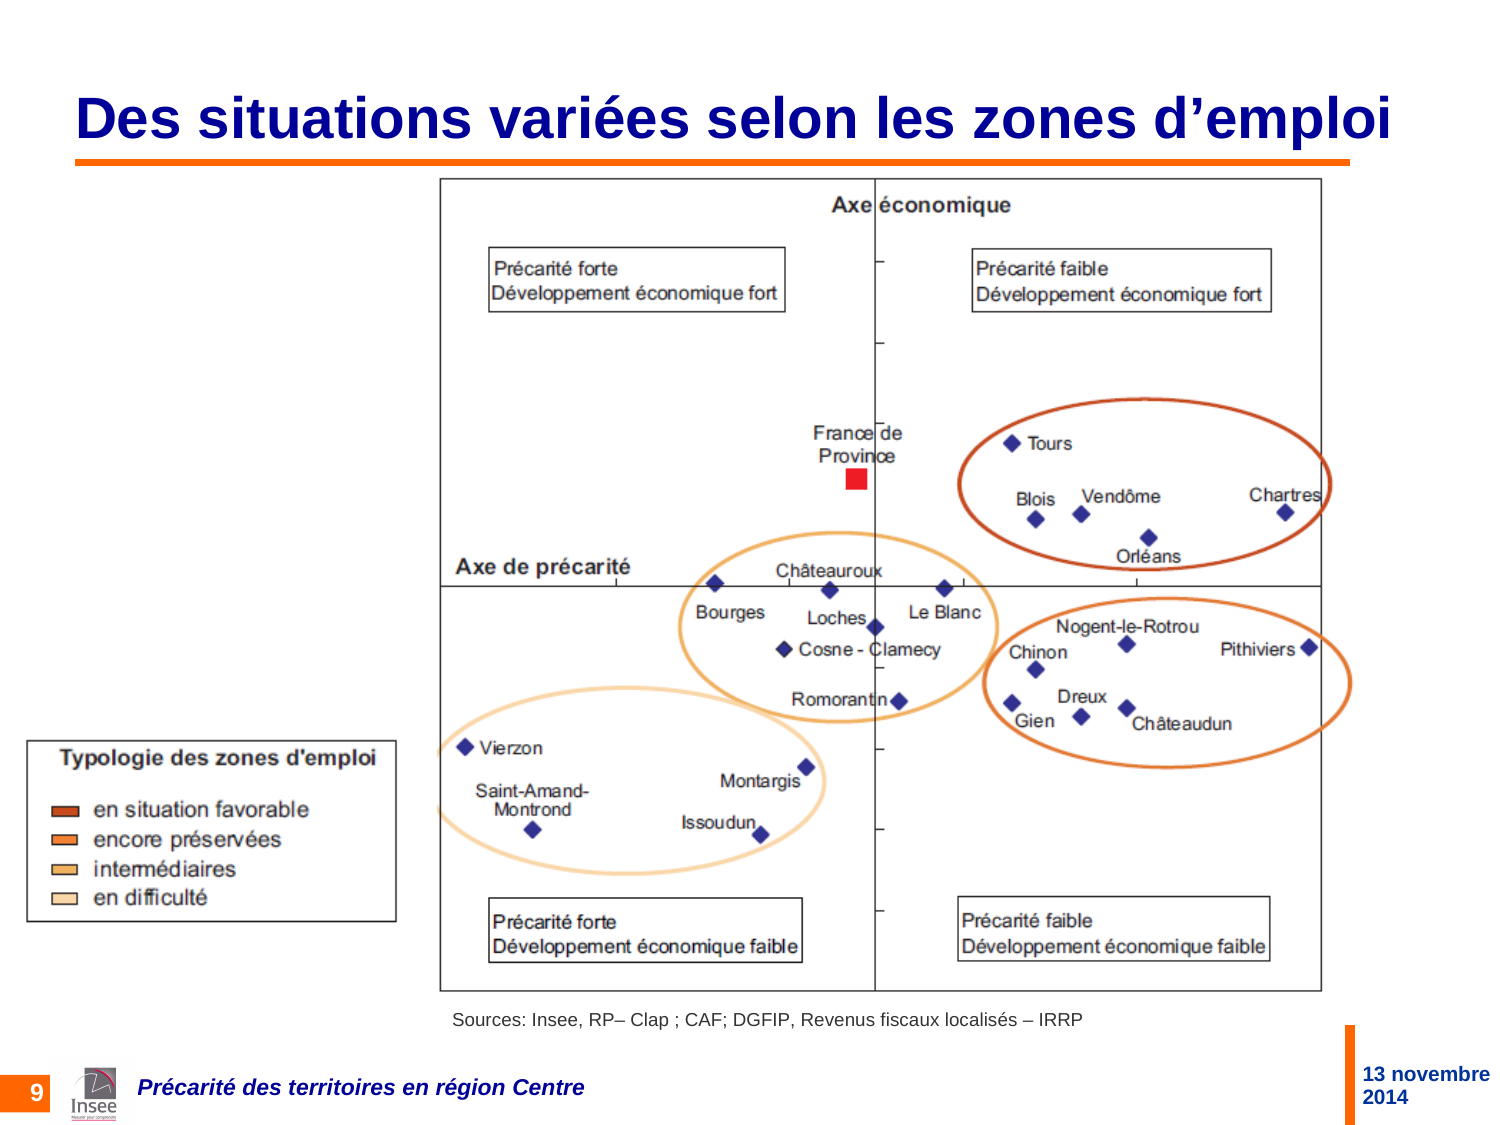

# Des situations variées selon les zones d’emploi
Sources: Insee, RP– Clap ; CAF; DGFIP, Revenus fiscaux localisés – IRRP
Date
9
Titre du diaporama